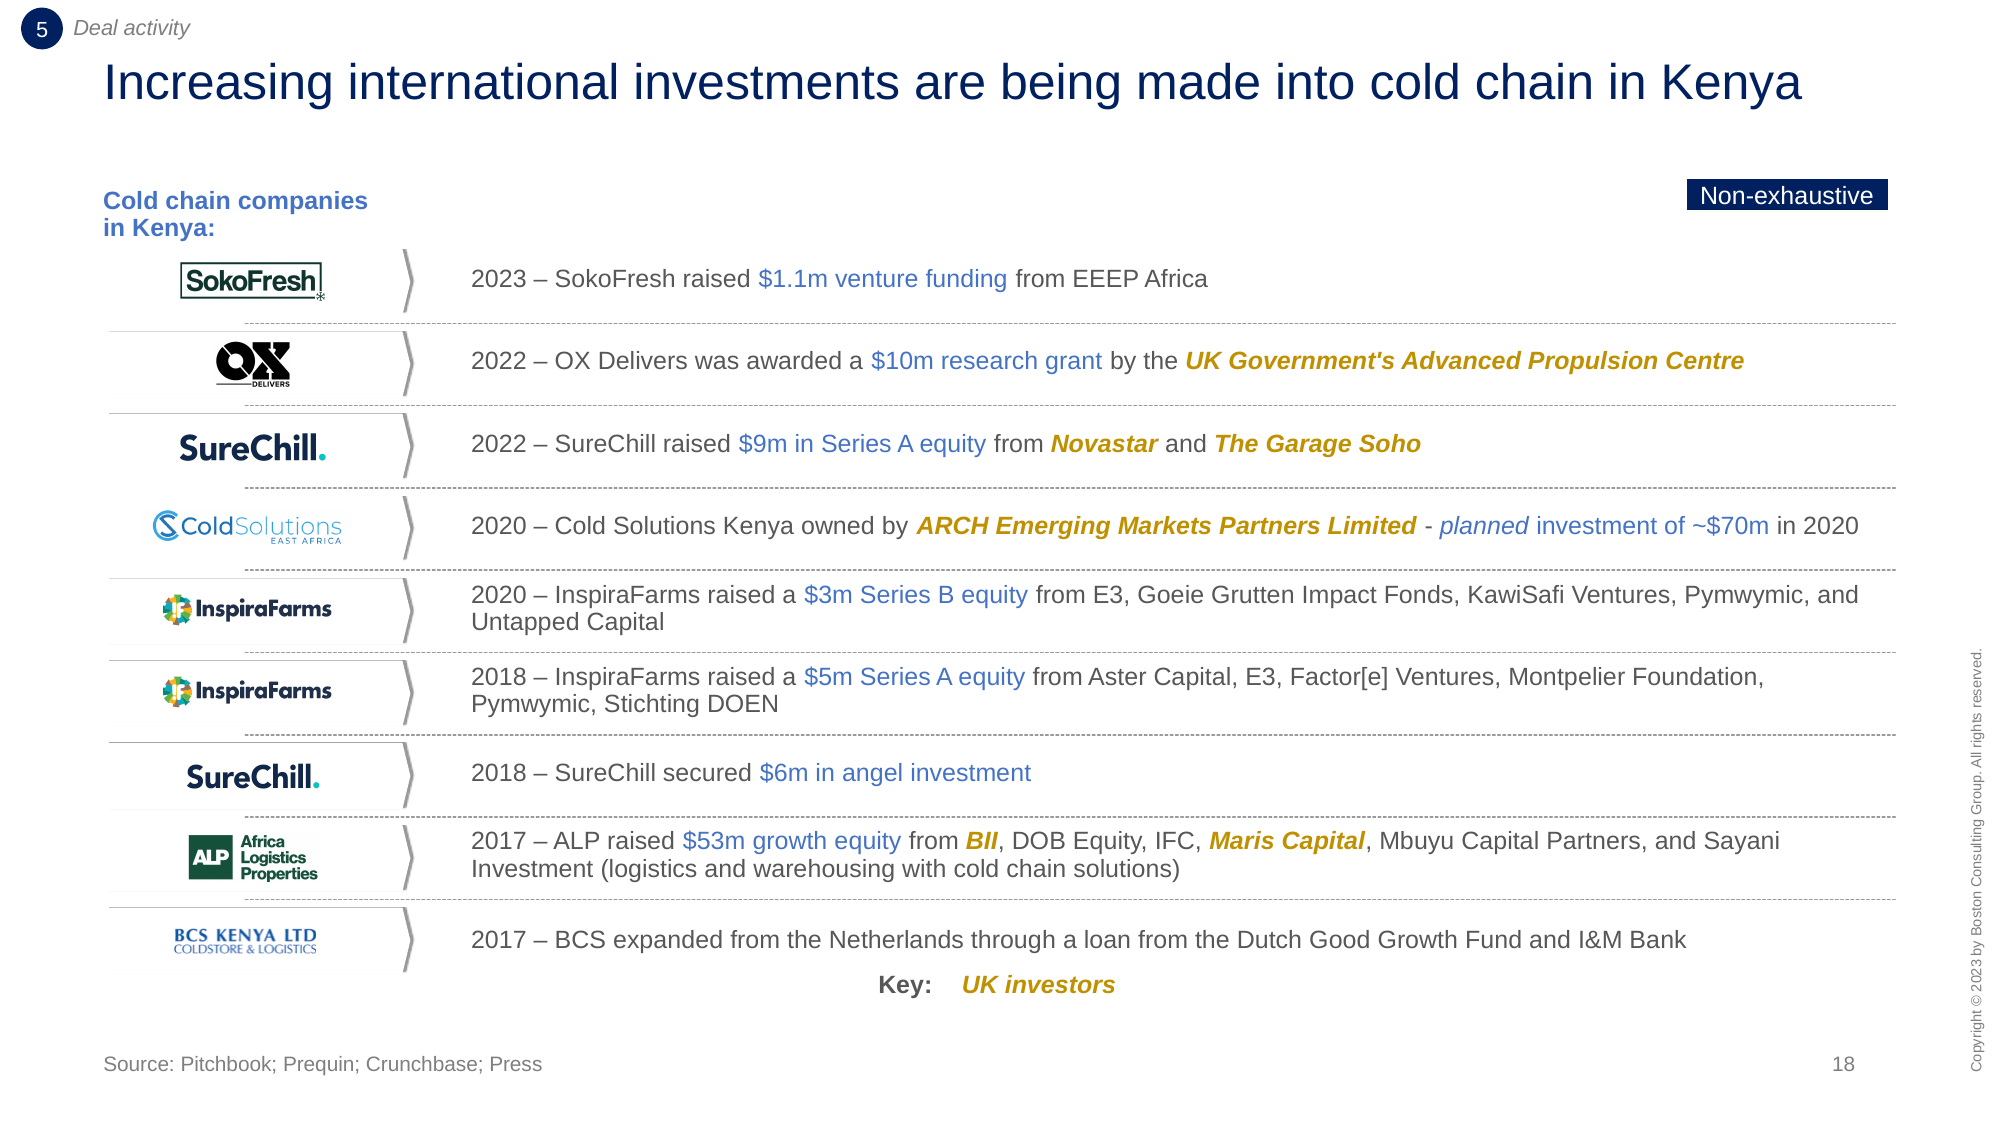

5
Deal activity
# Increasing international investments are being made into cold chain in Kenya
Non-exhaustive
Cold chain companies in Kenya:
2023 – SokoFresh raised $1.1m venture funding from EEEP Africa
2022 – OX Delivers was awarded a $10m research grant by the UK Government's Advanced Propulsion Centre
2022 – SureChill raised $9m in Series A equity from Novastar and The Garage Soho
2020 – Cold Solutions Kenya owned by ARCH Emerging Markets Partners Limited - planned investment of ~$70m in 2020
2020 – InspiraFarms raised a $3m Series B equity from E3, Goeie Grutten Impact Fonds, KawiSafi Ventures, Pymwymic, and Untapped Capital
2018 – InspiraFarms raised a $5m Series A equity from Aster Capital, E3, Factor[e] Ventures, Montpelier Foundation, Pymwymic, Stichting DOEN
2018 – SureChill secured $6m in angel investment
2017 – ALP raised $53m growth equity from BII, DOB Equity, IFC, Maris Capital, Mbuyu Capital Partners, and Sayani Investment (logistics and warehousing with cold chain solutions)
2017 – BCS expanded from the Netherlands through a loan from the Dutch Good Growth Fund and I&M Bank
Key:
UK investors
Source: Pitchbook; Prequin; Crunchbase; Press